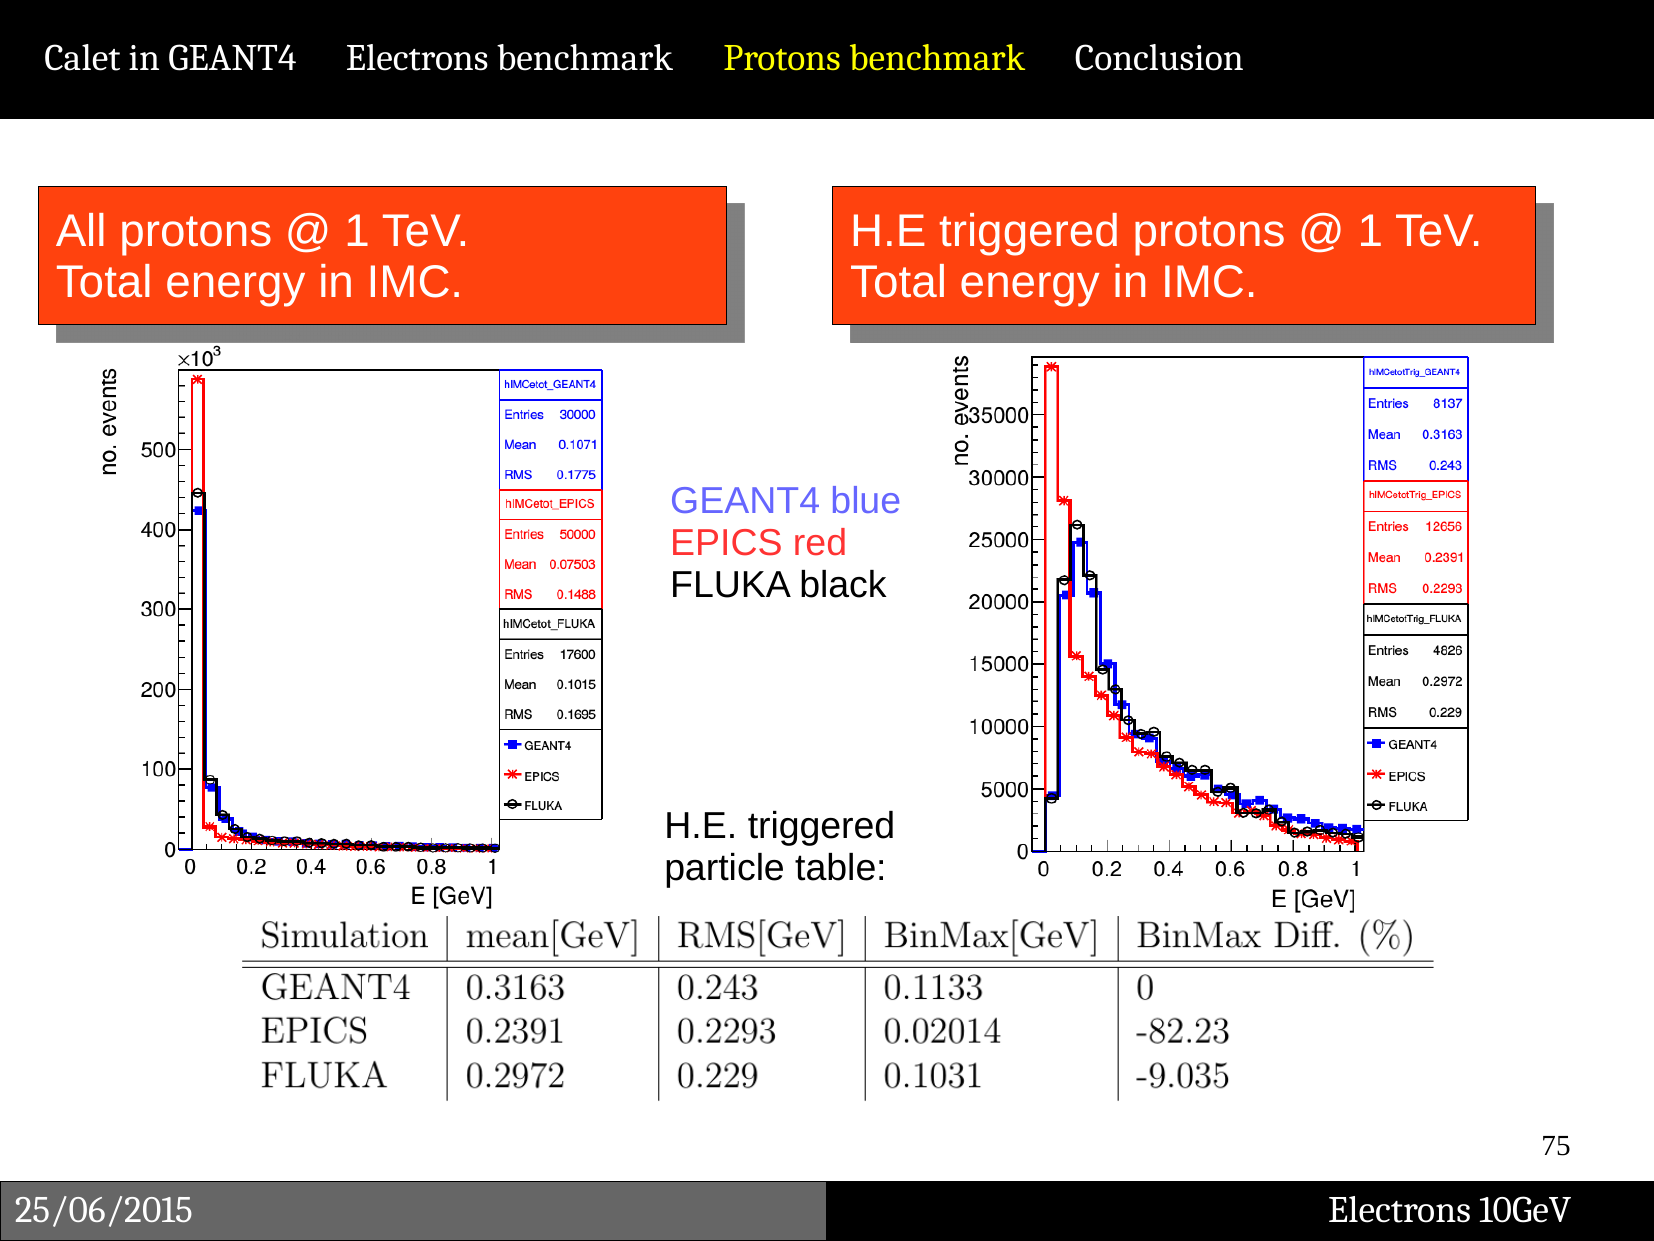

Calet in GEANT4 Electrons benchmark Protons benchmark Conclusion
All protons @ 1 TeV.
Total energy in IMC.
H.E triggered protons @ 1 TeV.
Total energy in IMC.
GEANT4 blue
EPICS red
FLUKA black
H.E. triggered
particle table:
75
25/06/2015
Electrons 10GeV